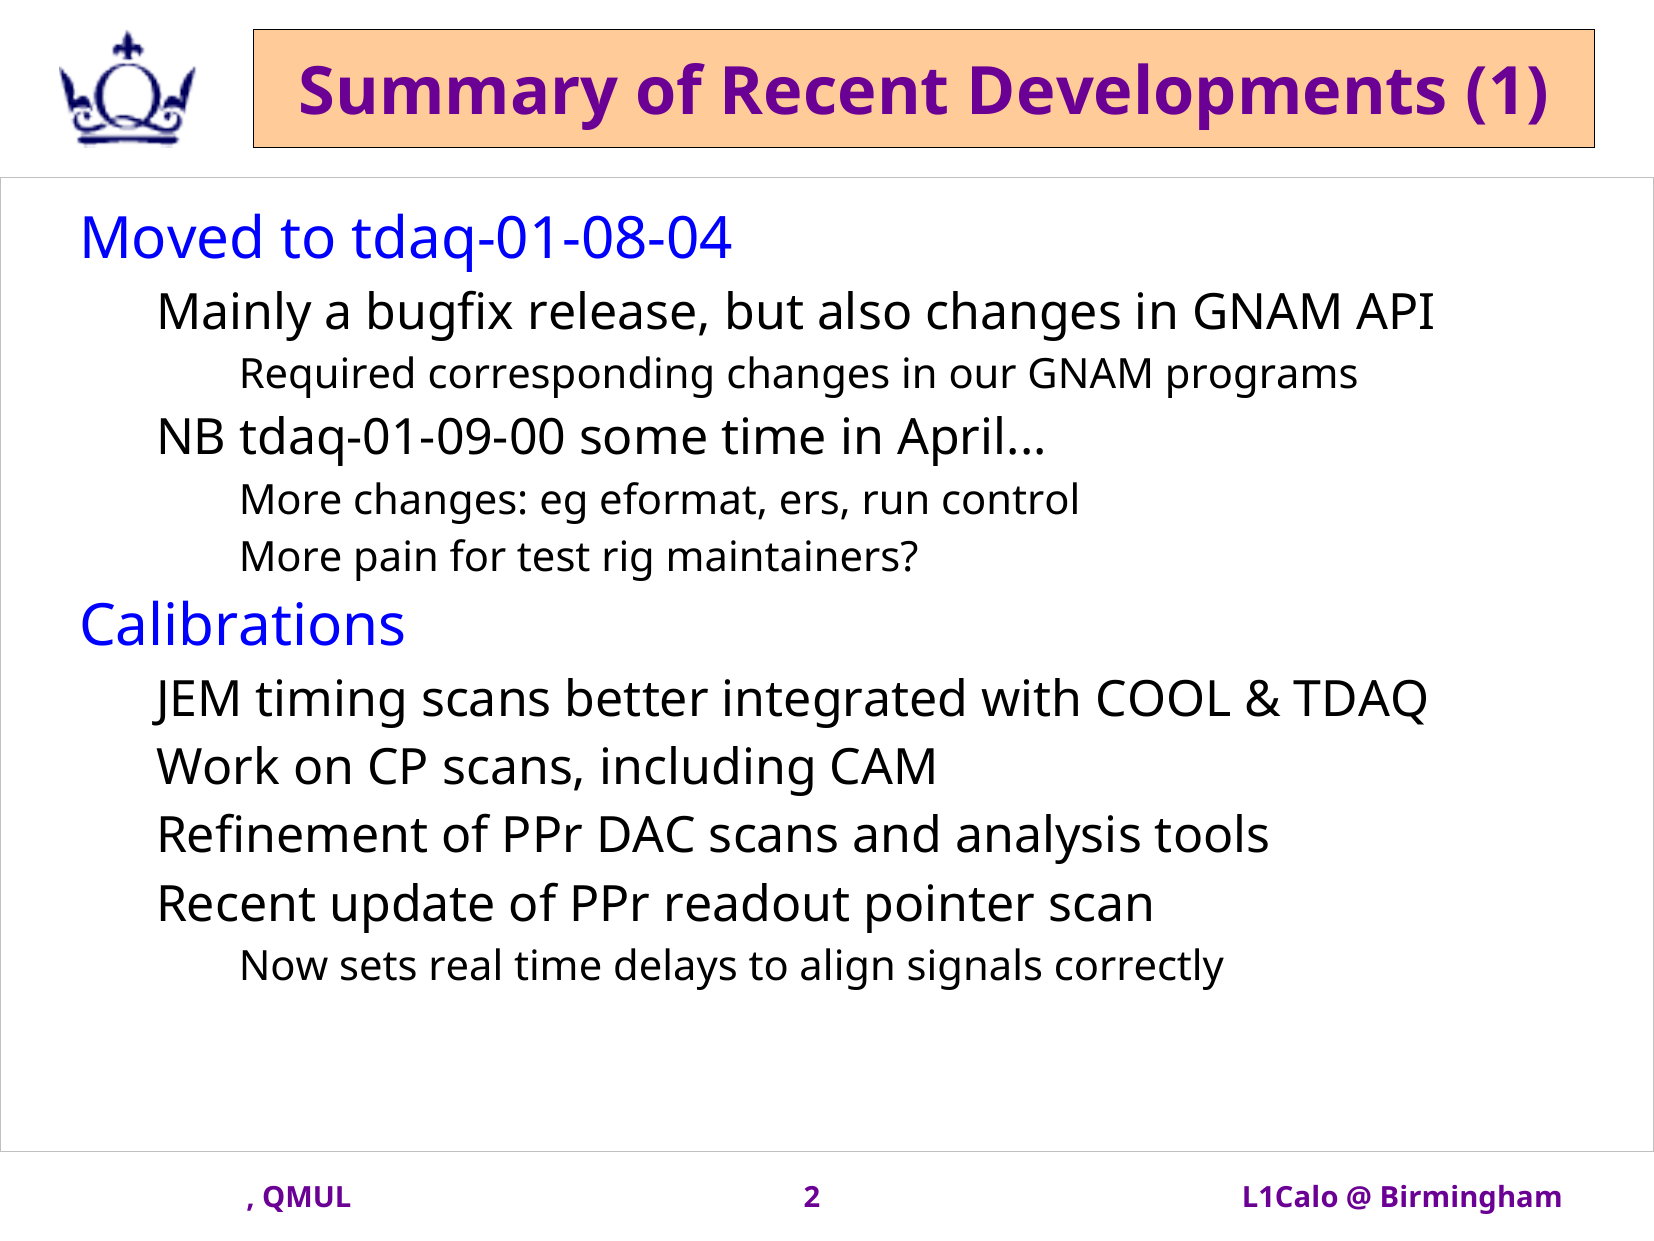

# Summary of Recent Developments (1)
Moved to tdaq-01-08-04
Mainly a bugfix release, but also changes in GNAM API
Required corresponding changes in our GNAM programs
NB tdaq-01-09-00 some time in April...
More changes: eg eformat, ers, run control
More pain for test rig maintainers?
Calibrations
JEM timing scans better integrated with COOL & TDAQ
Work on CP scans, including CAM
Refinement of PPr DAC scans and analysis tools
Recent update of PPr readout pointer scan
Now sets real time delays to align signals correctly